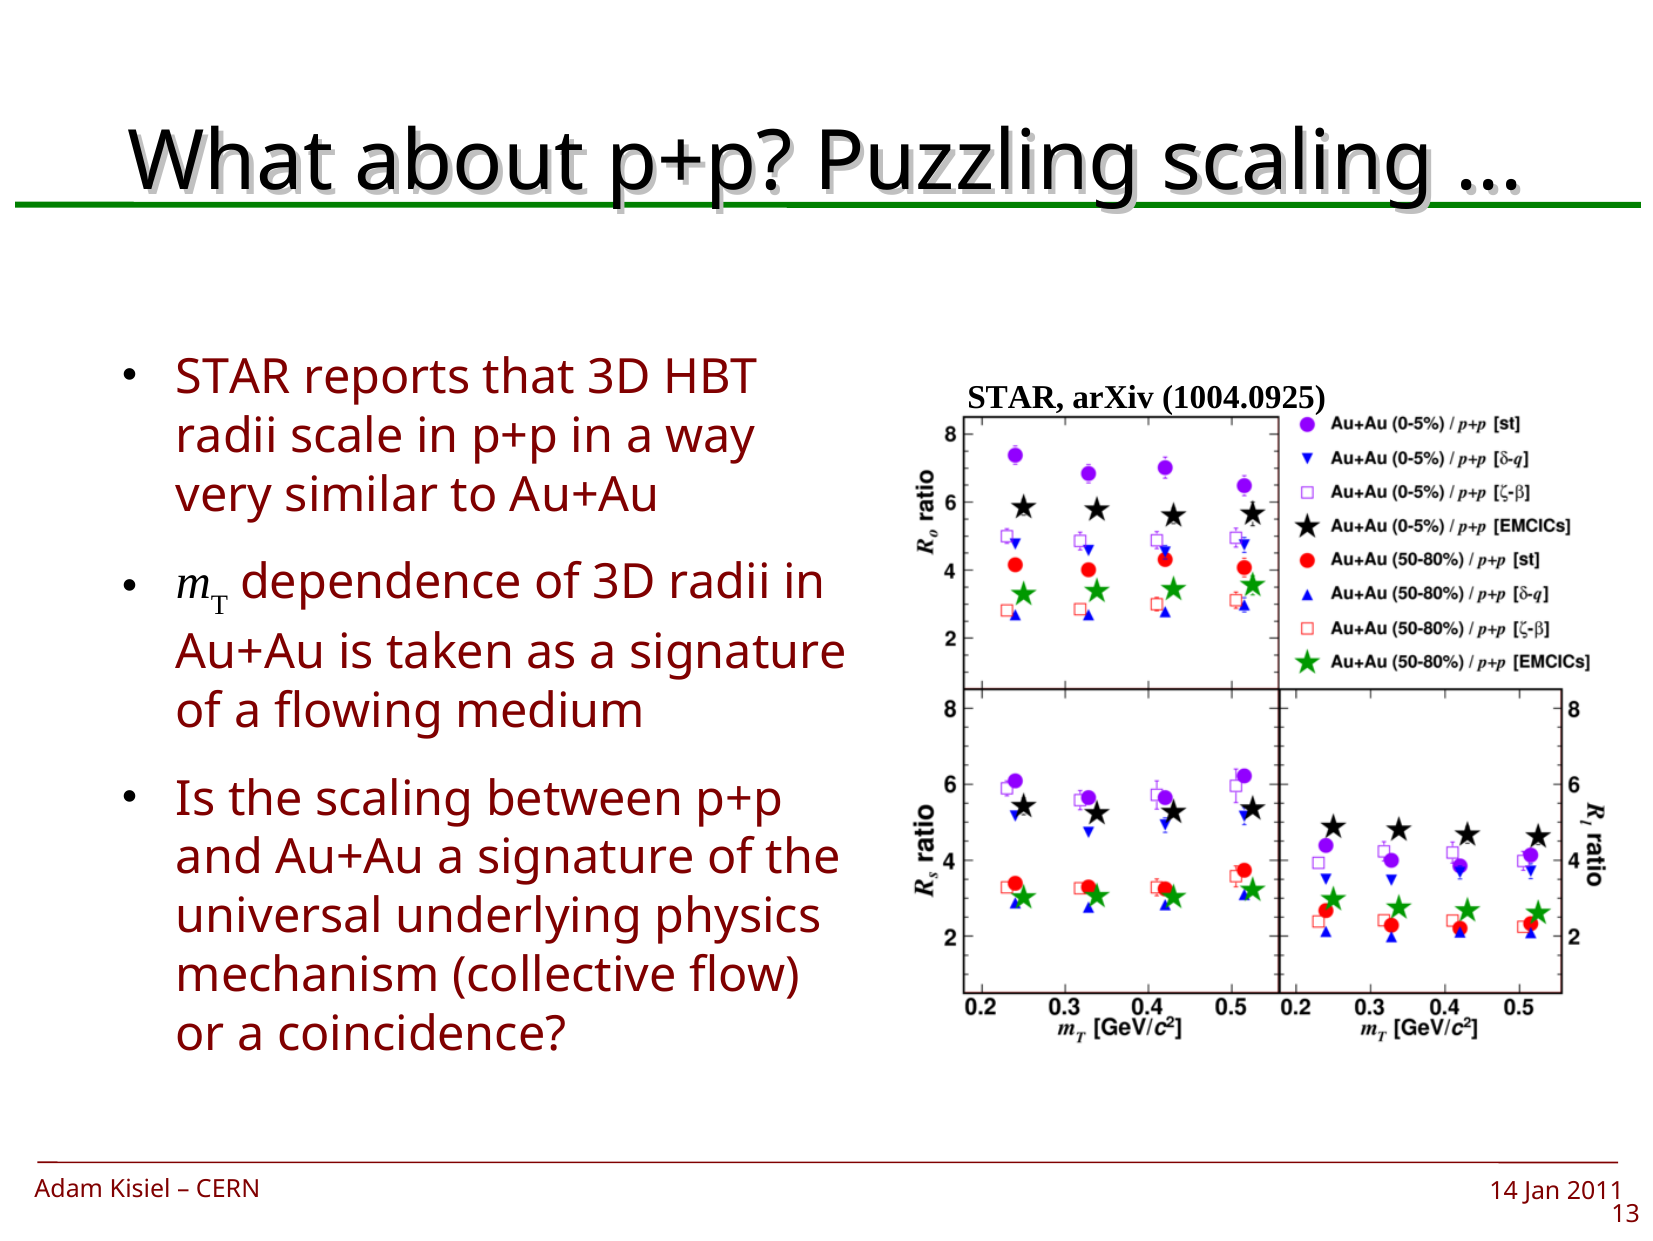

# What about p+p? Puzzling scaling ...
STAR reports that 3D HBT radii scale in p+p in a way very similar to Au+Au
mT dependence of 3D radii in Au+Au is taken as a signature of a flowing medium
Is the scaling between p+p and Au+Au a signature of the universal underlying physics mechanism (collective flow) or a coincidence?
STAR, arXiv (1004.0925)